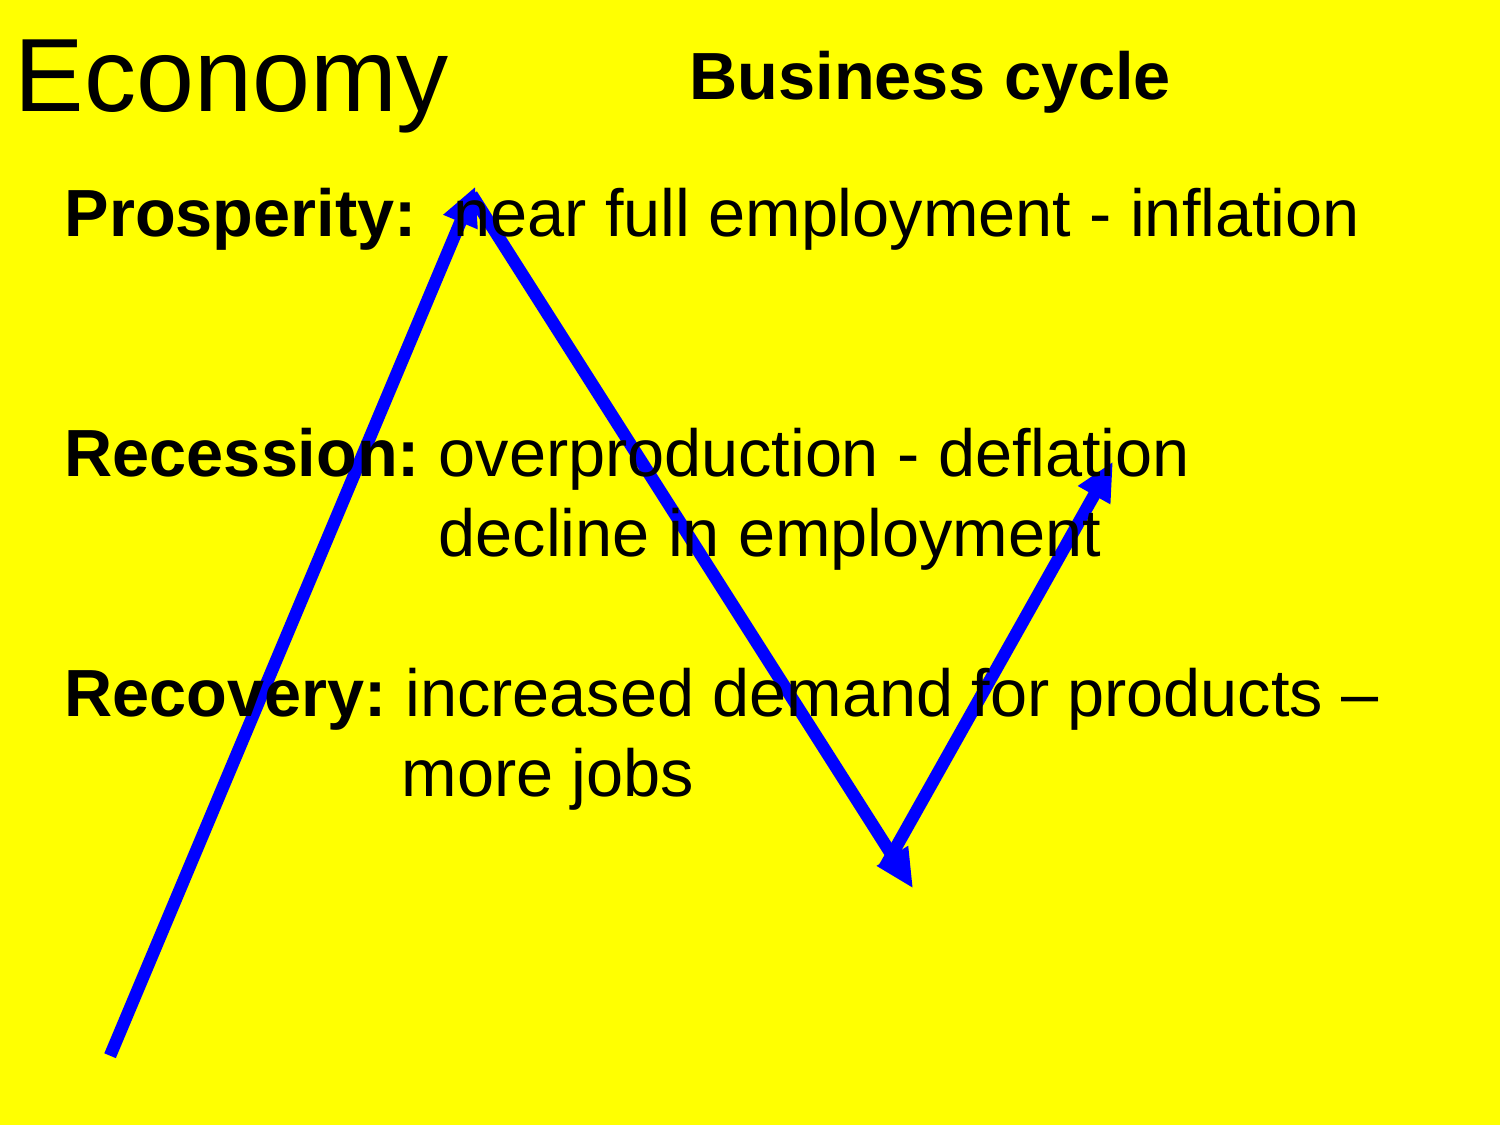

Economy
Business cycle
Prosperity: near full employment - inflation
Recession: overproduction - deflation
		 decline in employment
Recovery: increased demand for products –
		 more jobs